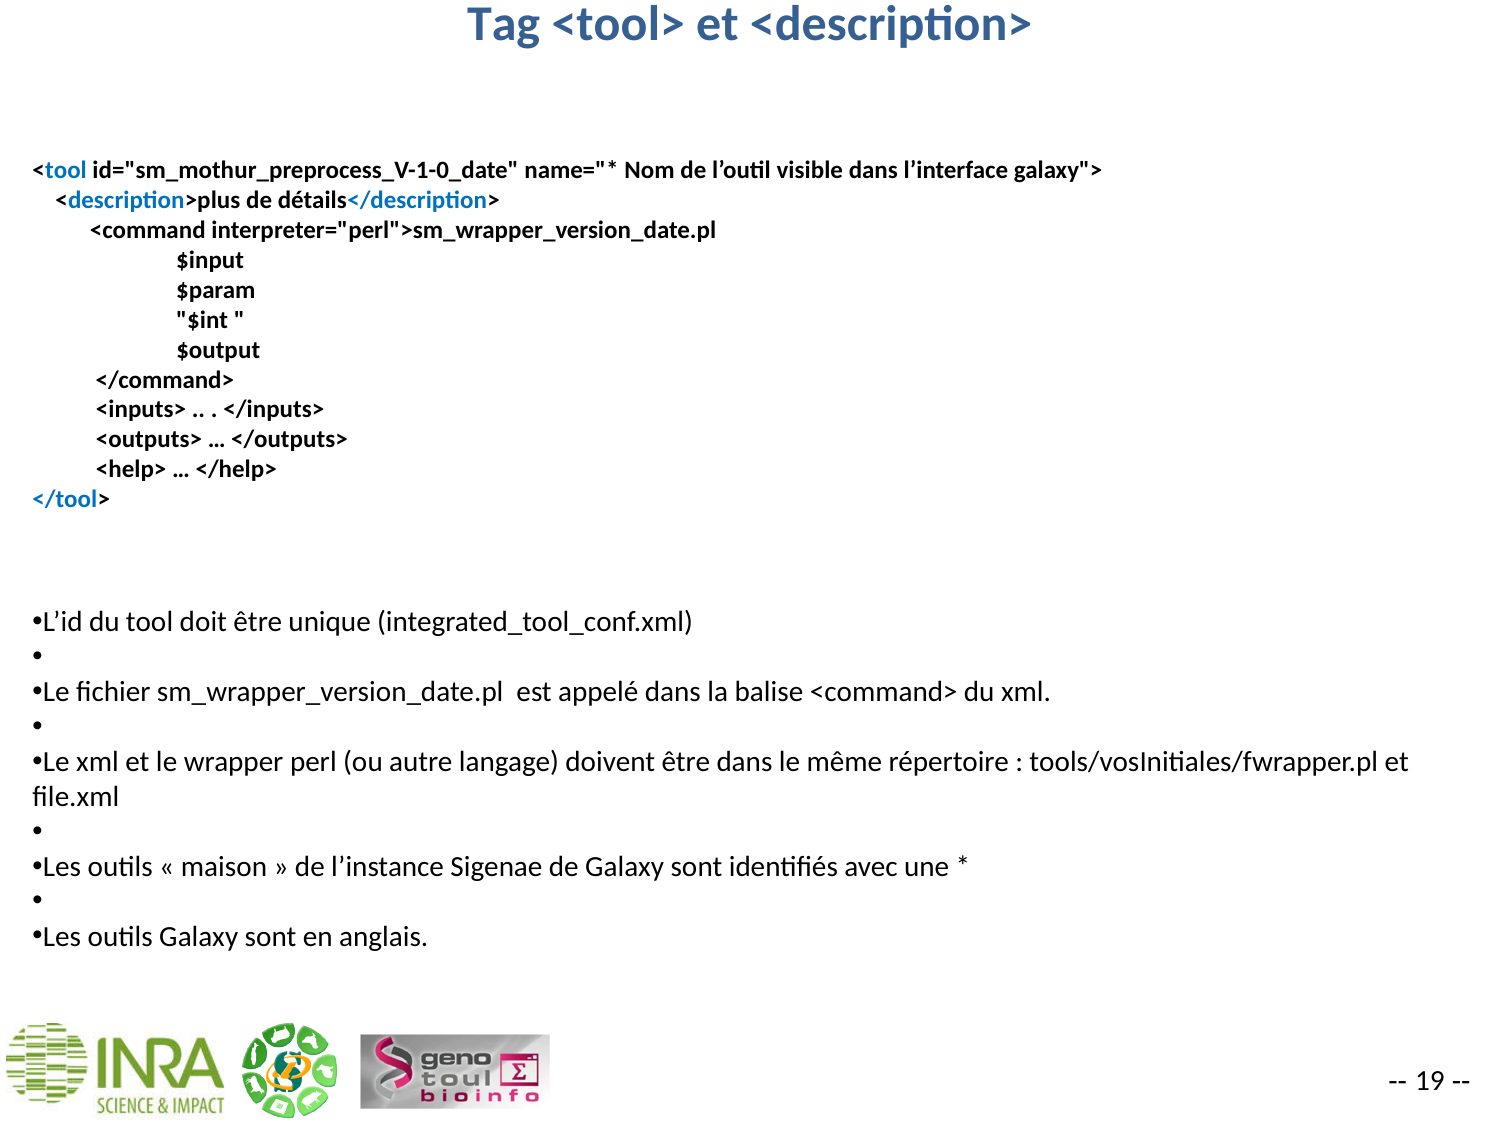

Tag <tool> et <description>
<tool id="sm_mothur_preprocess_V-1-0_date" name="* Nom de l’outil visible dans l’interface galaxy">
    <description>plus de détails</description>
          <command interpreter="perl">sm_wrapper_version_date.pl
                         $input
                         $param
                         "$int "
                         $output
           </command>
 <inputs> .. . </inputs>
 <outputs> … </outputs>
 <help> … </help>
</tool>
L’id du tool doit être unique (integrated_tool_conf.xml)
Le fichier sm_wrapper_version_date.pl est appelé dans la balise <command> du xml.
Le xml et le wrapper perl (ou autre langage) doivent être dans le même répertoire : tools/vosInitiales/fwrapper.pl et file.xml
Les outils « maison » de l’instance Sigenae de Galaxy sont identifiés avec une *
Les outils Galaxy sont en anglais.